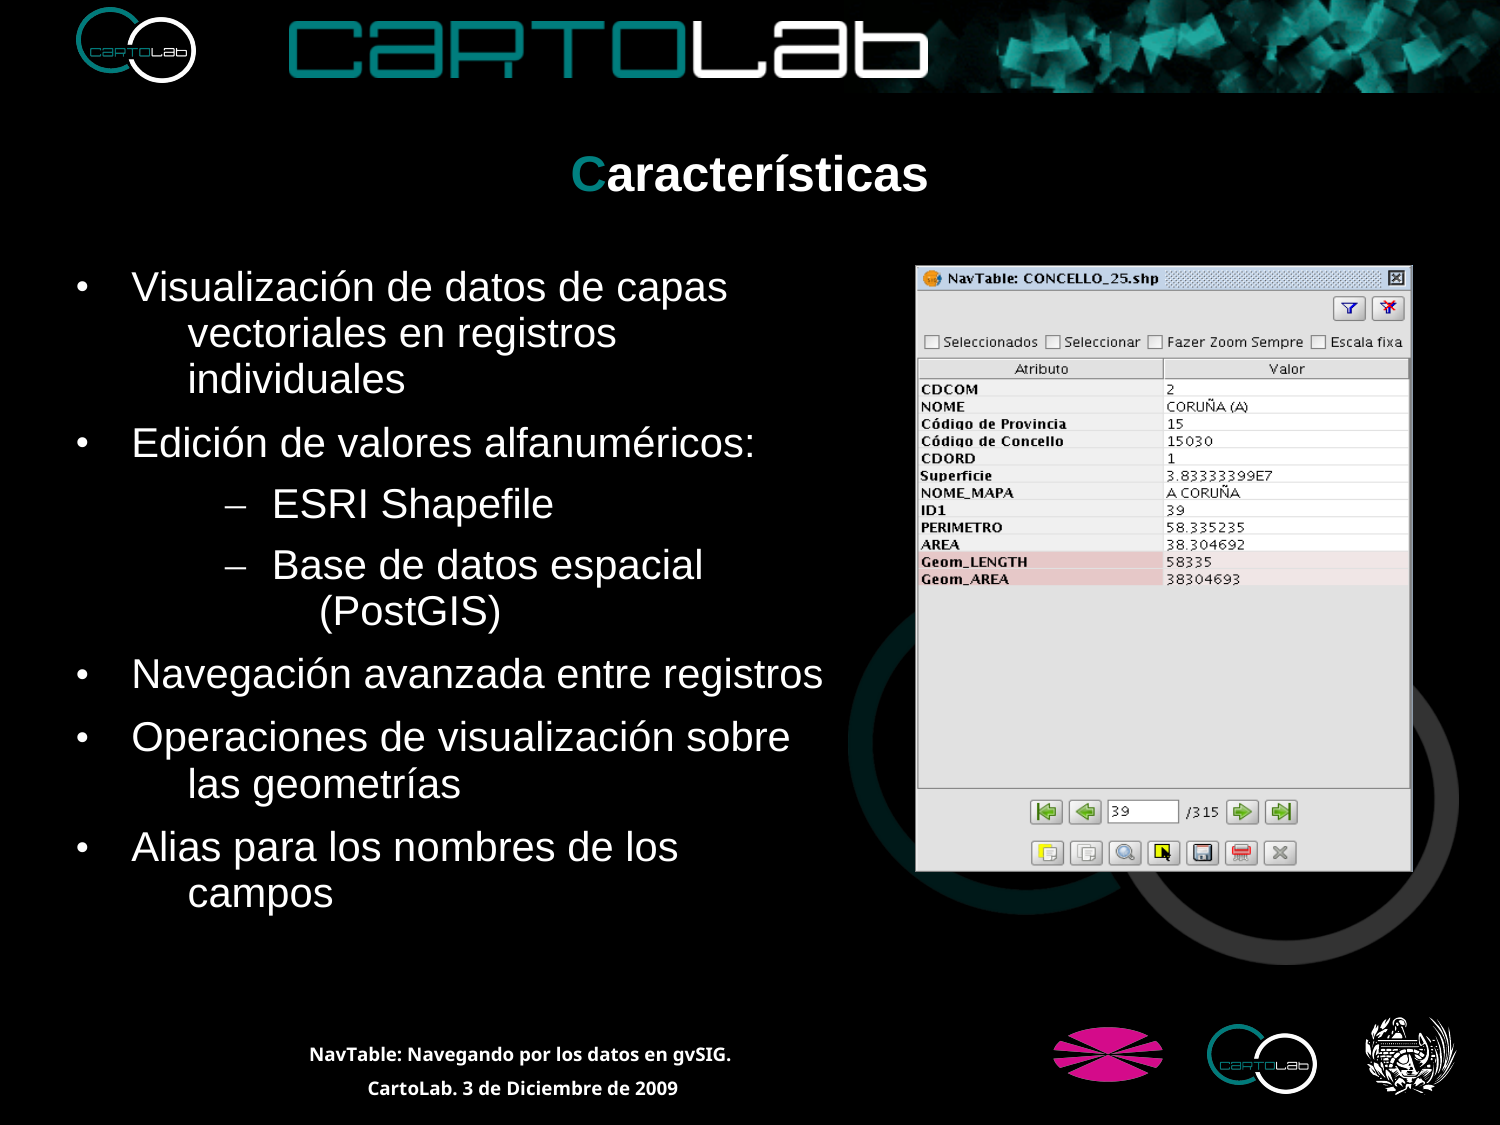

# Características
Visualización de datos de capas vectoriales en registros individuales
Edición de valores alfanuméricos:
ESRI Shapefile
Base de datos espacial (PostGIS)
Navegación avanzada entre registros
Operaciones de visualización sobre las geometrías
Alias para los nombres de los campos